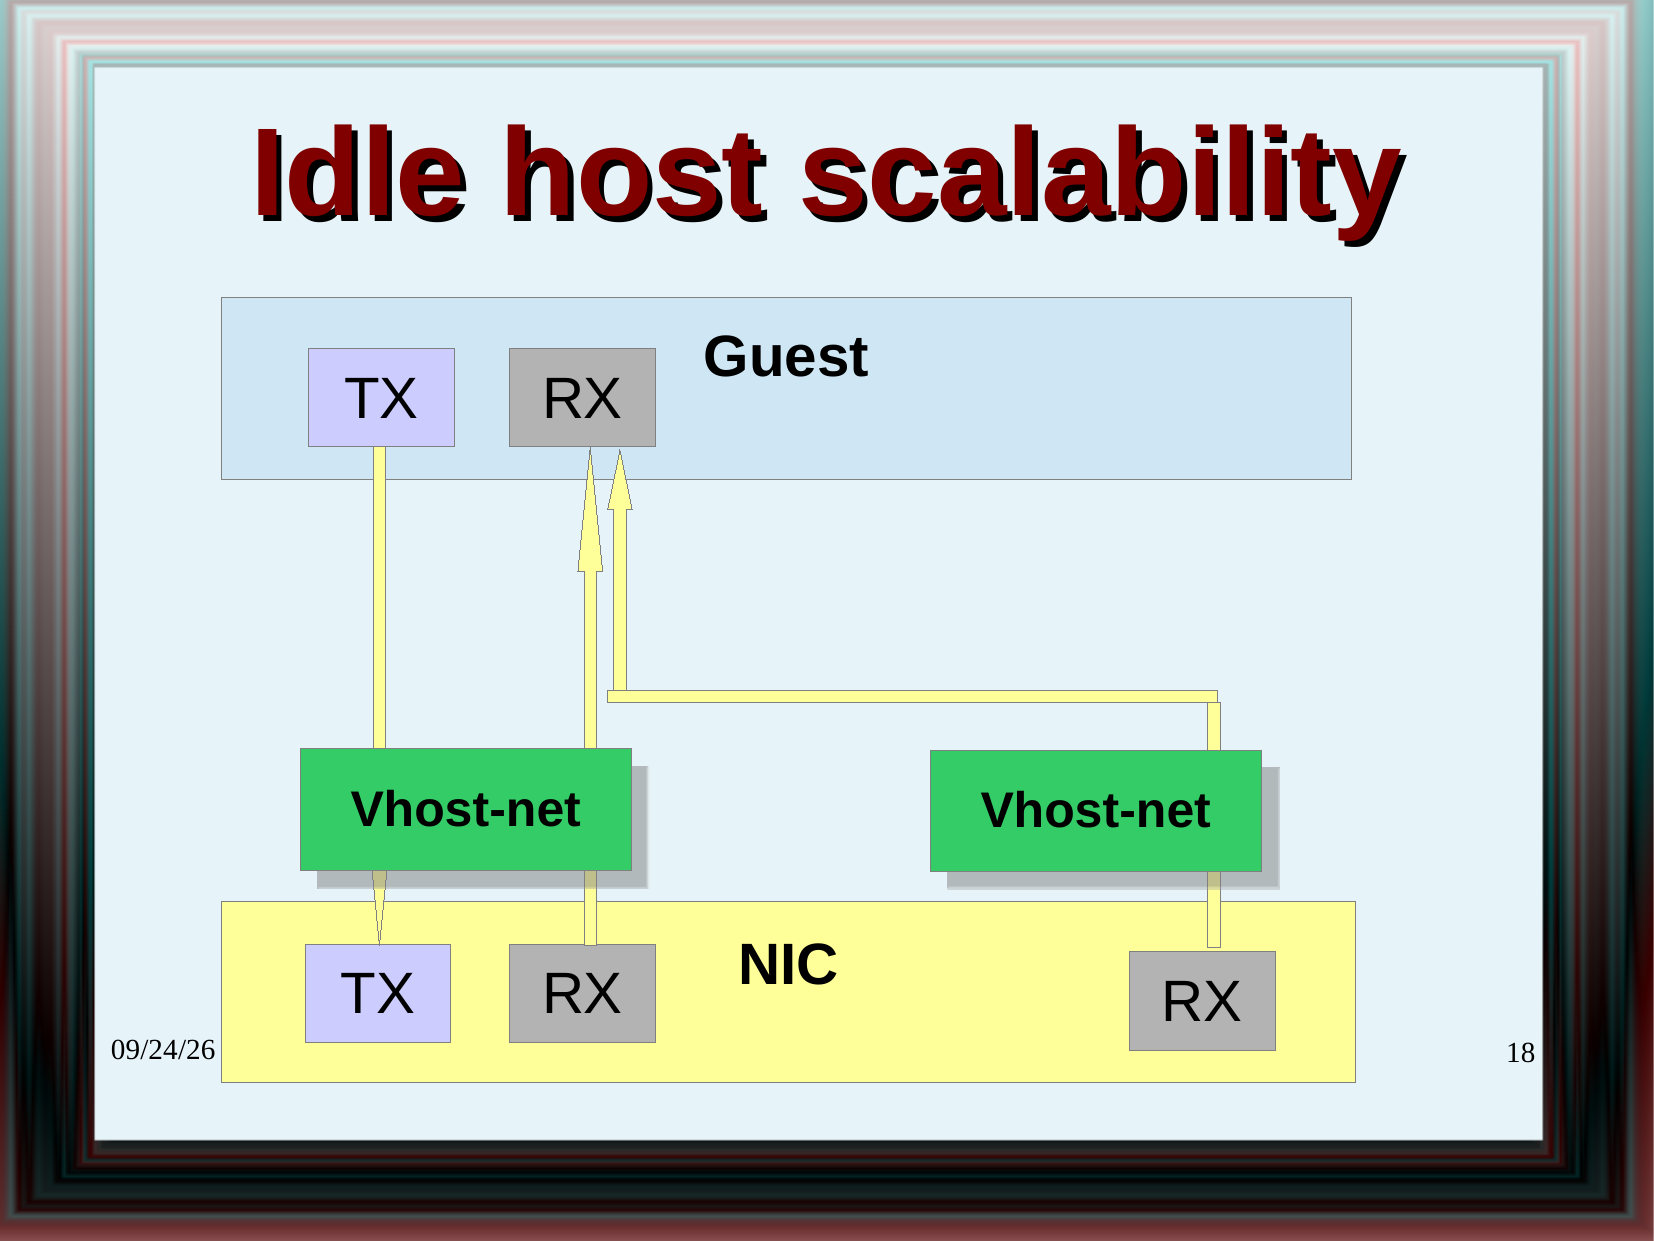

# Idle host scalability
Guest
TX
RX
Vhost-net
RX
Vhost-net
NIC
RX
TX
18